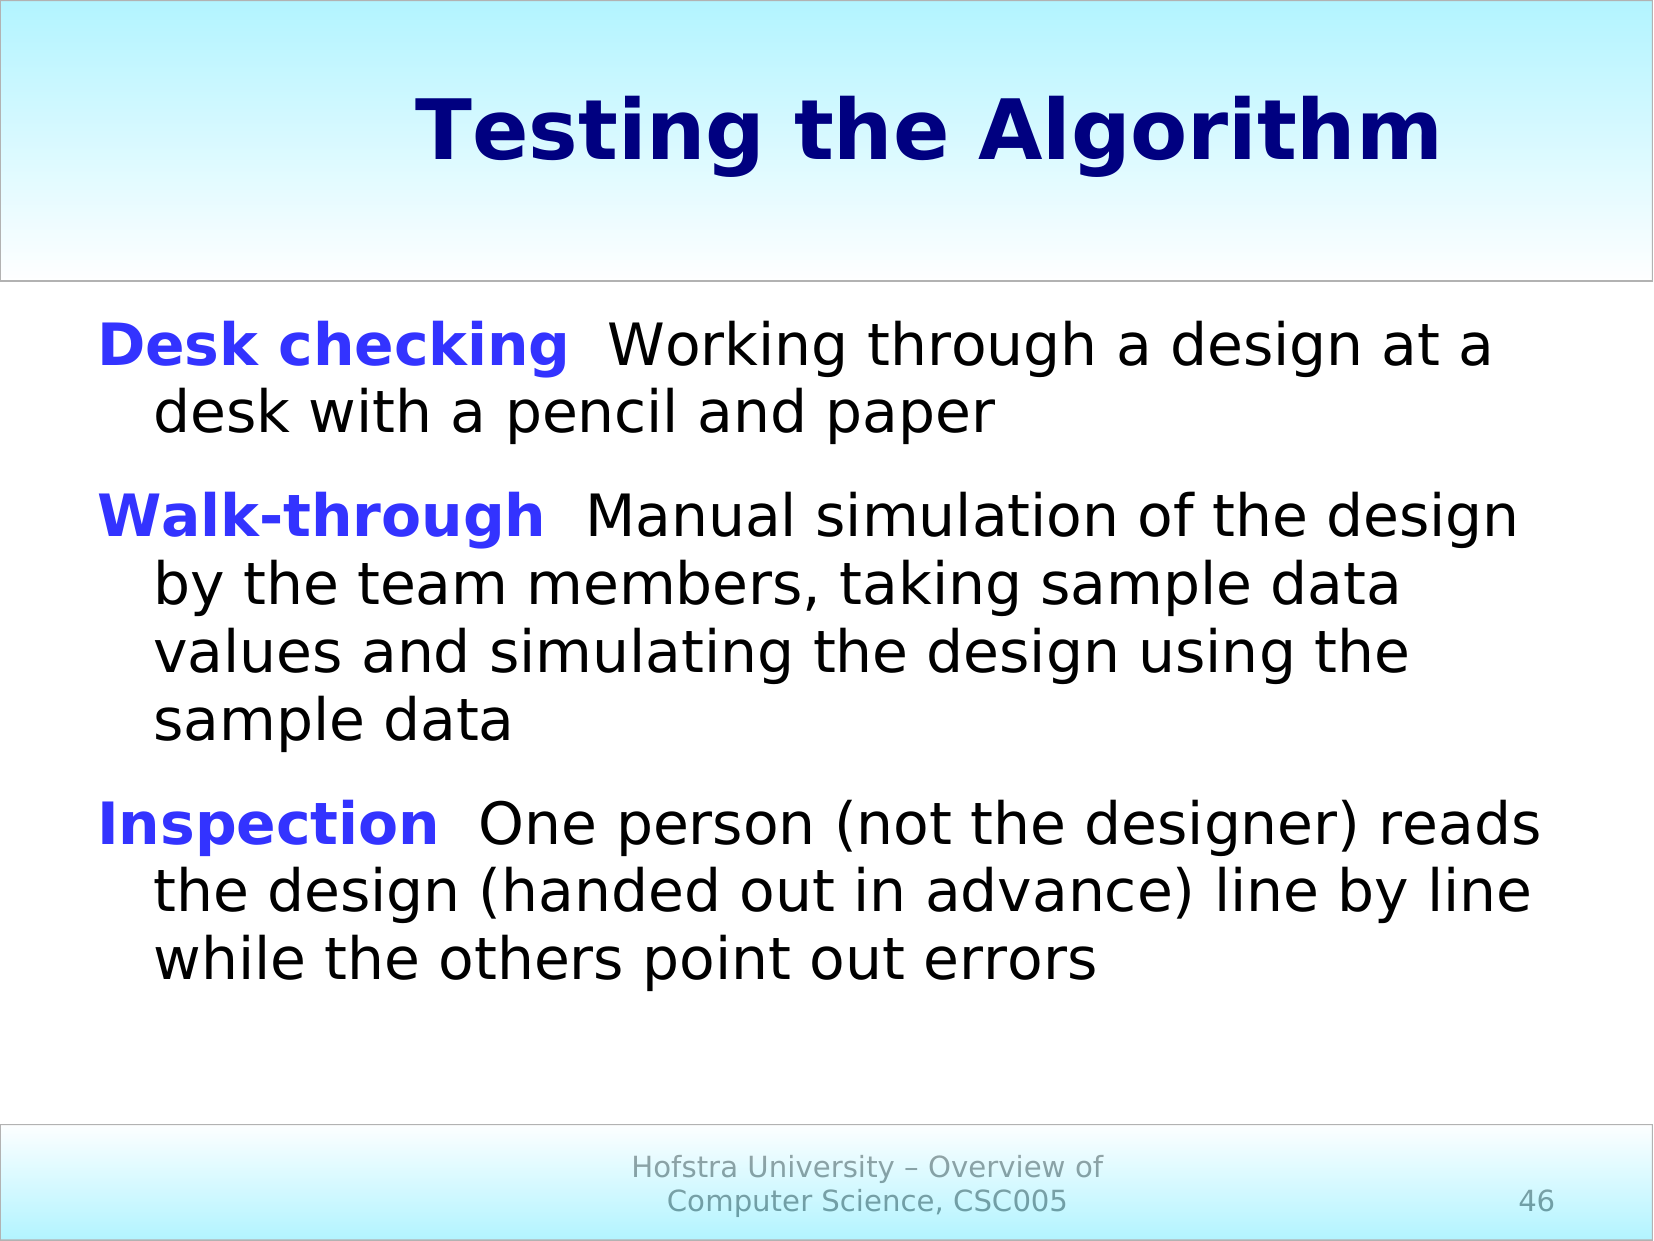

# Testing the Algorithm
Desk checking Working through a design at a desk with a pencil and paper
Walk-through Manual simulation of the design by the team members, taking sample data values and simulating the design using the sample data
Inspection One person (not the designer) reads the design (handed out in advance) line by line while the others point out errors
46